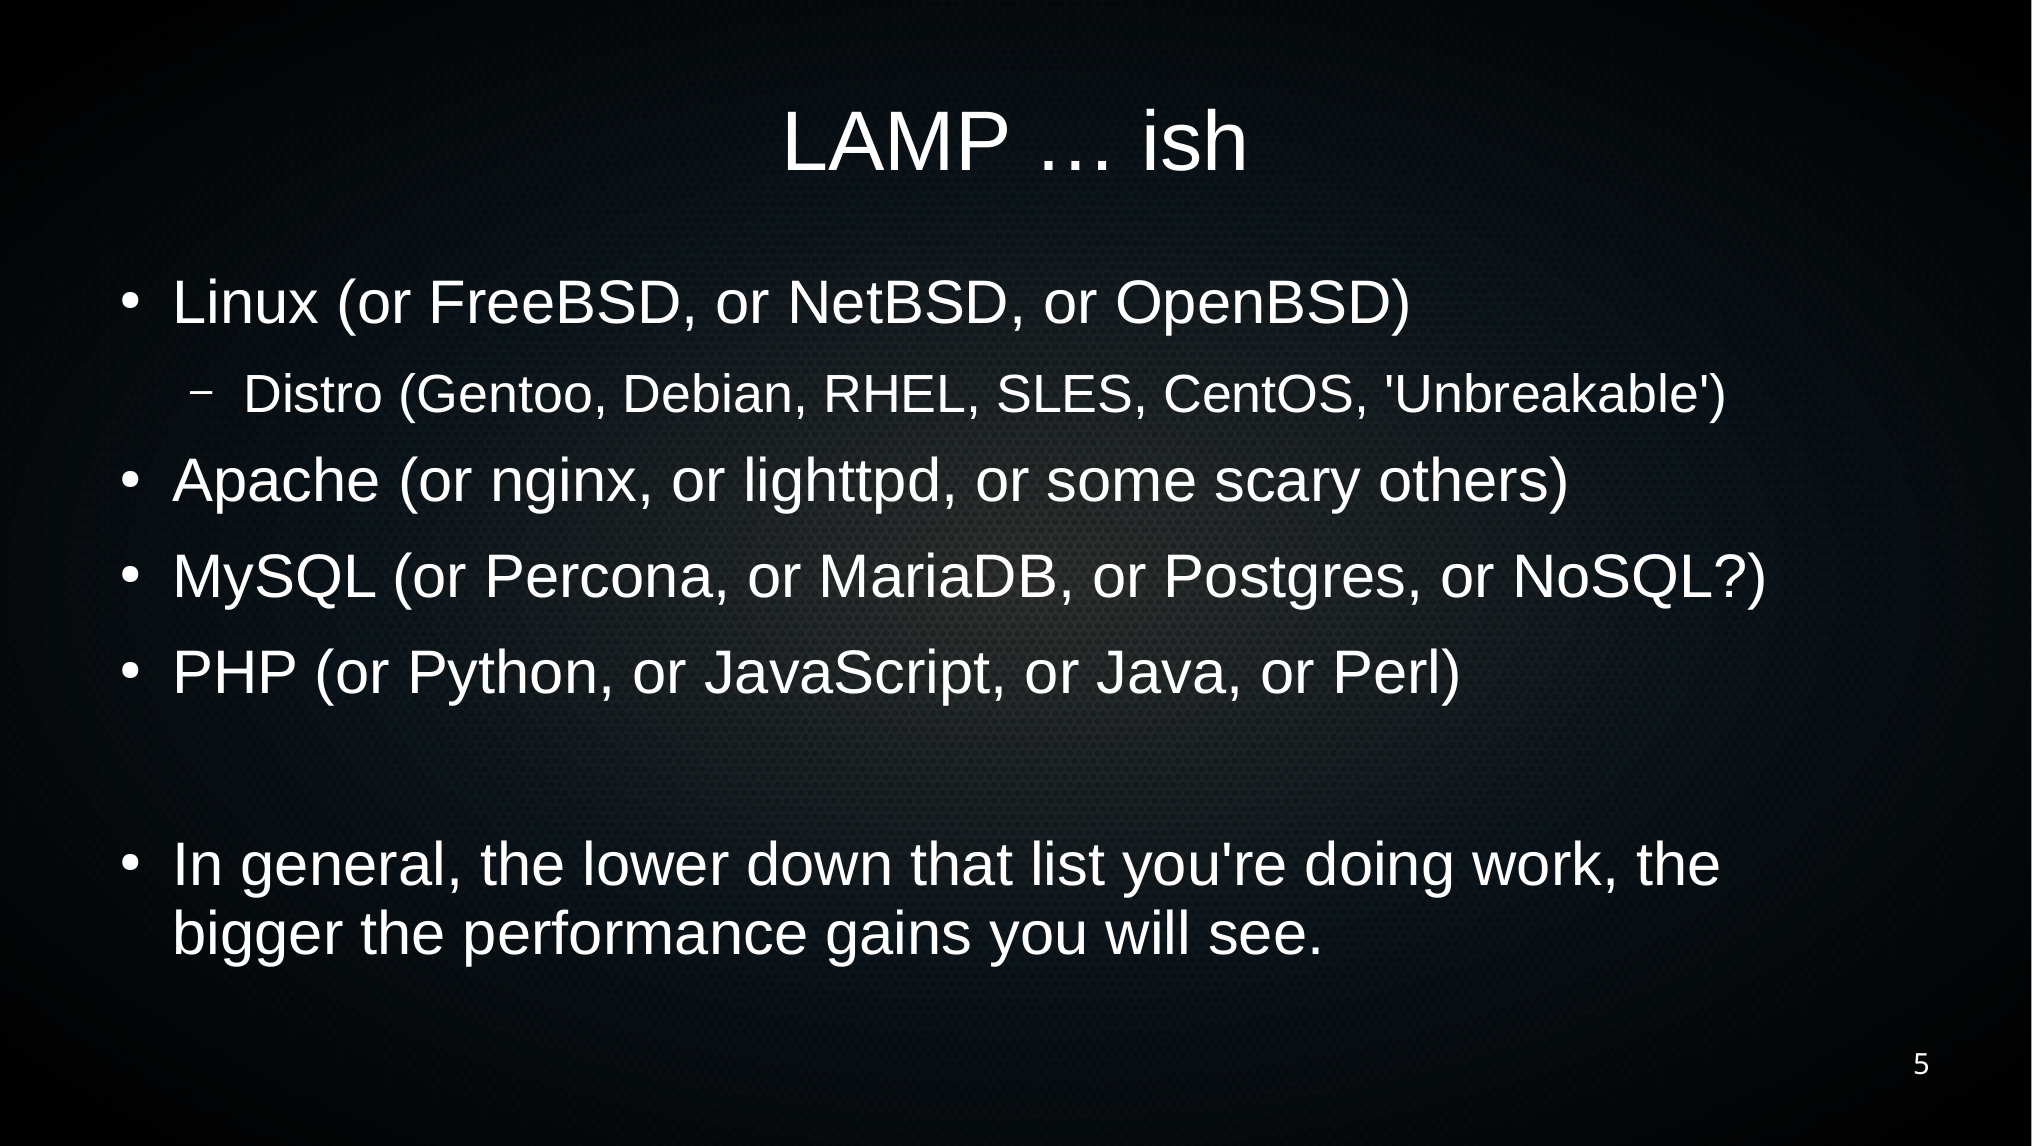

# LAMP … ish
Linux (or FreeBSD, or NetBSD, or OpenBSD)
Distro (Gentoo, Debian, RHEL, SLES, CentOS, 'Unbreakable')
Apache (or nginx, or lighttpd, or some scary others)
MySQL (or Percona, or MariaDB, or Postgres, or NoSQL?)
PHP (or Python, or JavaScript, or Java, or Perl)
In general, the lower down that list you're doing work, the bigger the performance gains you will see.
5